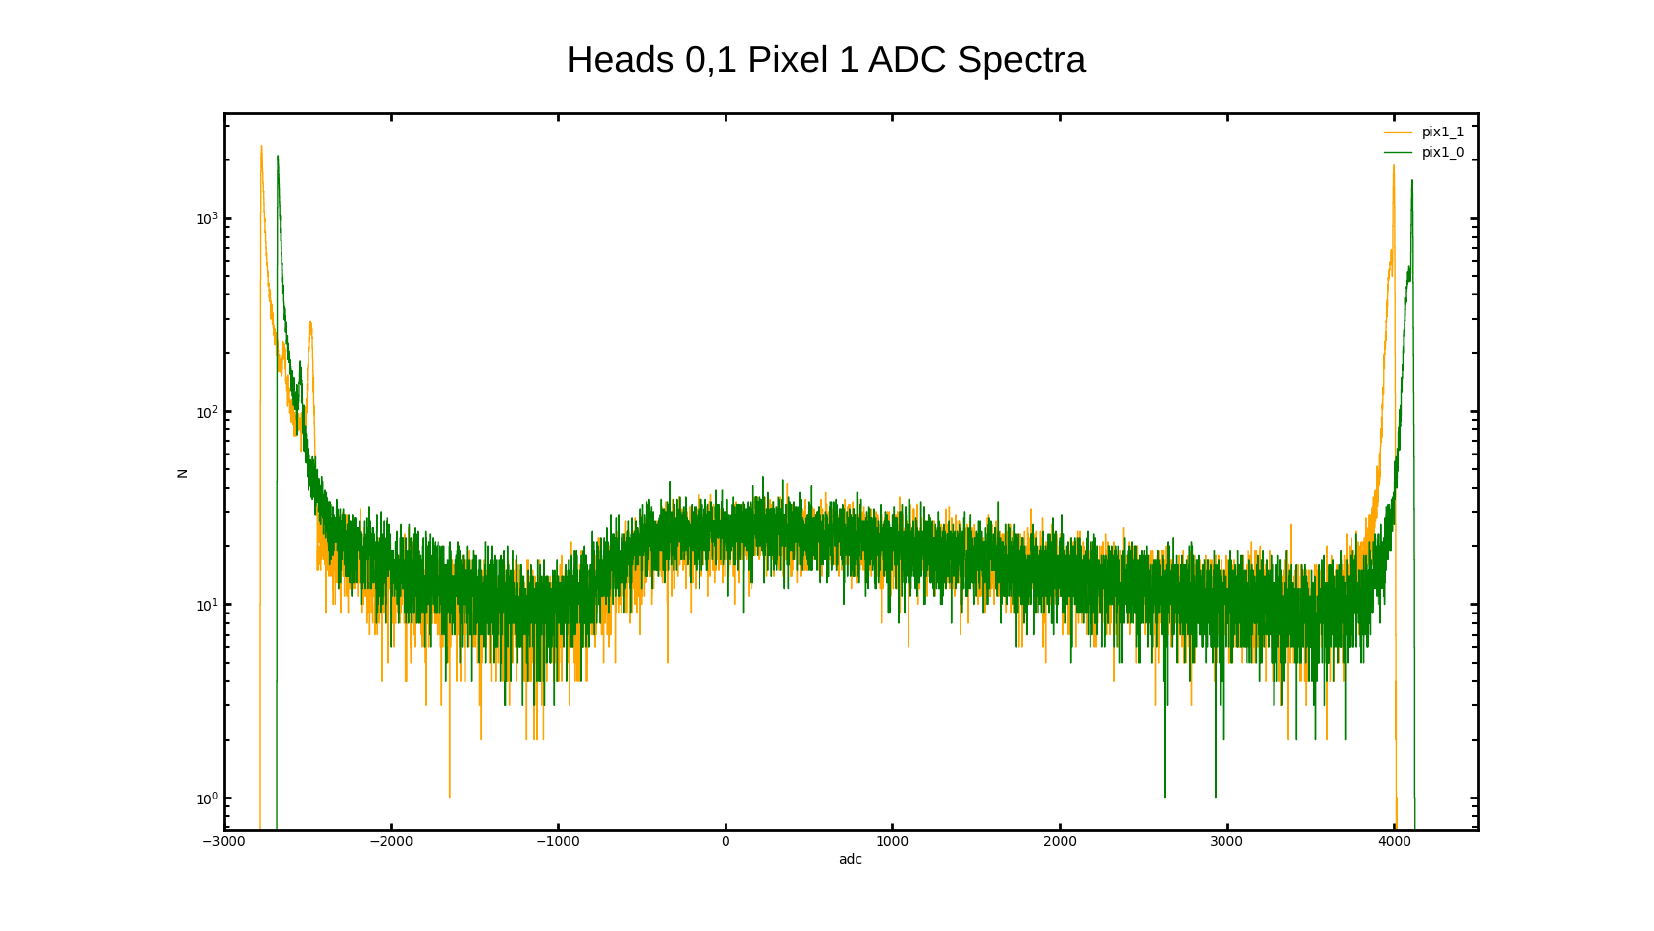

Heads 0,1 Pixel 1 ADC Spectra
#